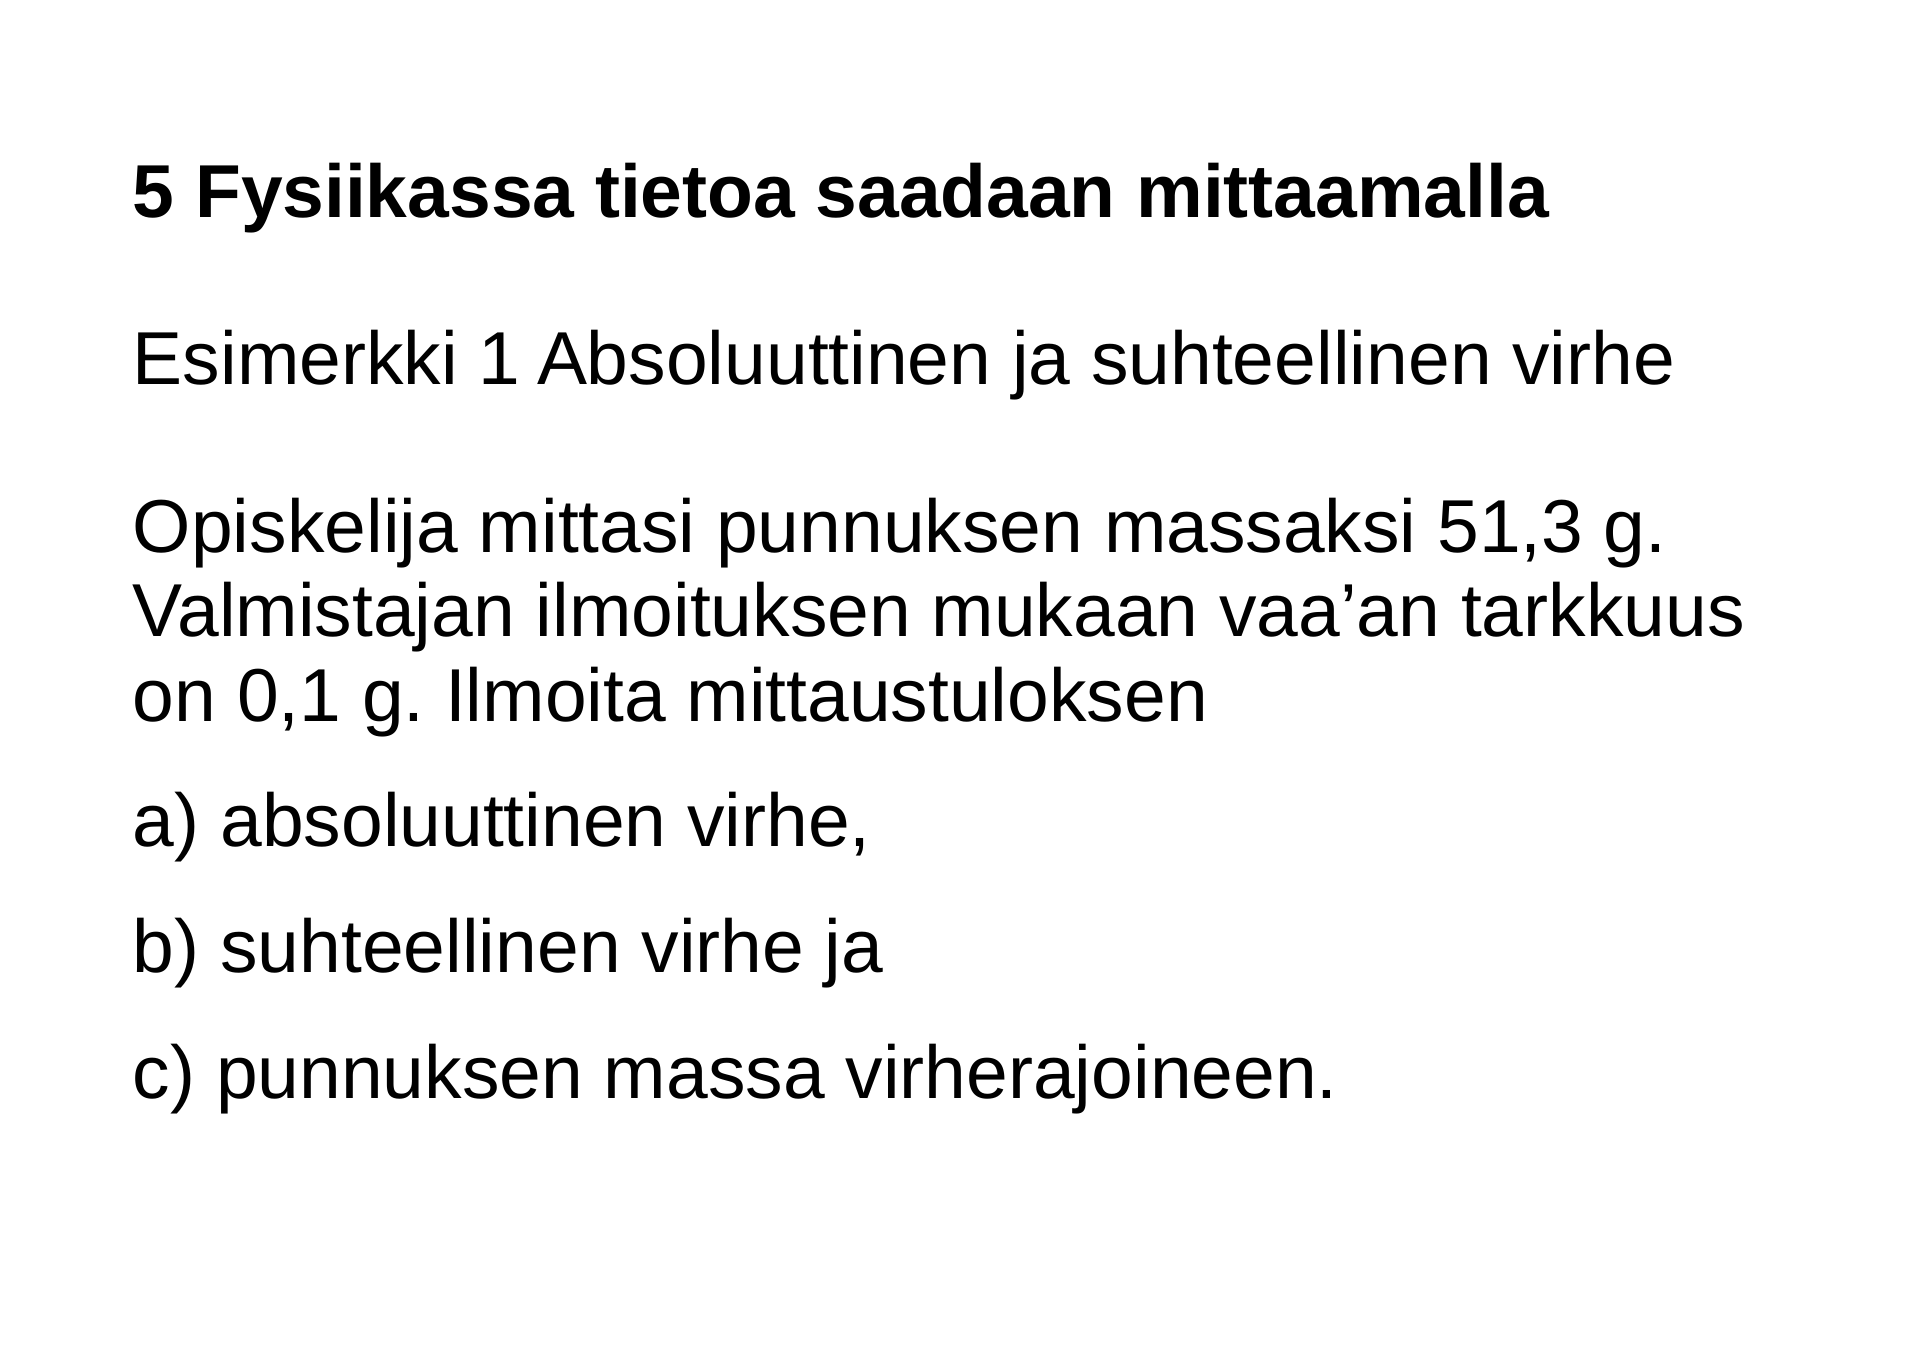

5 Fysiikassa tietoa saadaan mittaamalla
Esimerkki 1 Absoluuttinen ja suhteellinen virhe
Opiskelija mittasi punnuksen massaksi 51,3 g. Valmistajan ilmoituksen mukaan vaa’an tarkkuus on 0,1 g. Ilmoita mittaustuloksen
a) absoluuttinen virhe,
b) suhteellinen virhe ja
c) punnuksen massa virherajoineen.